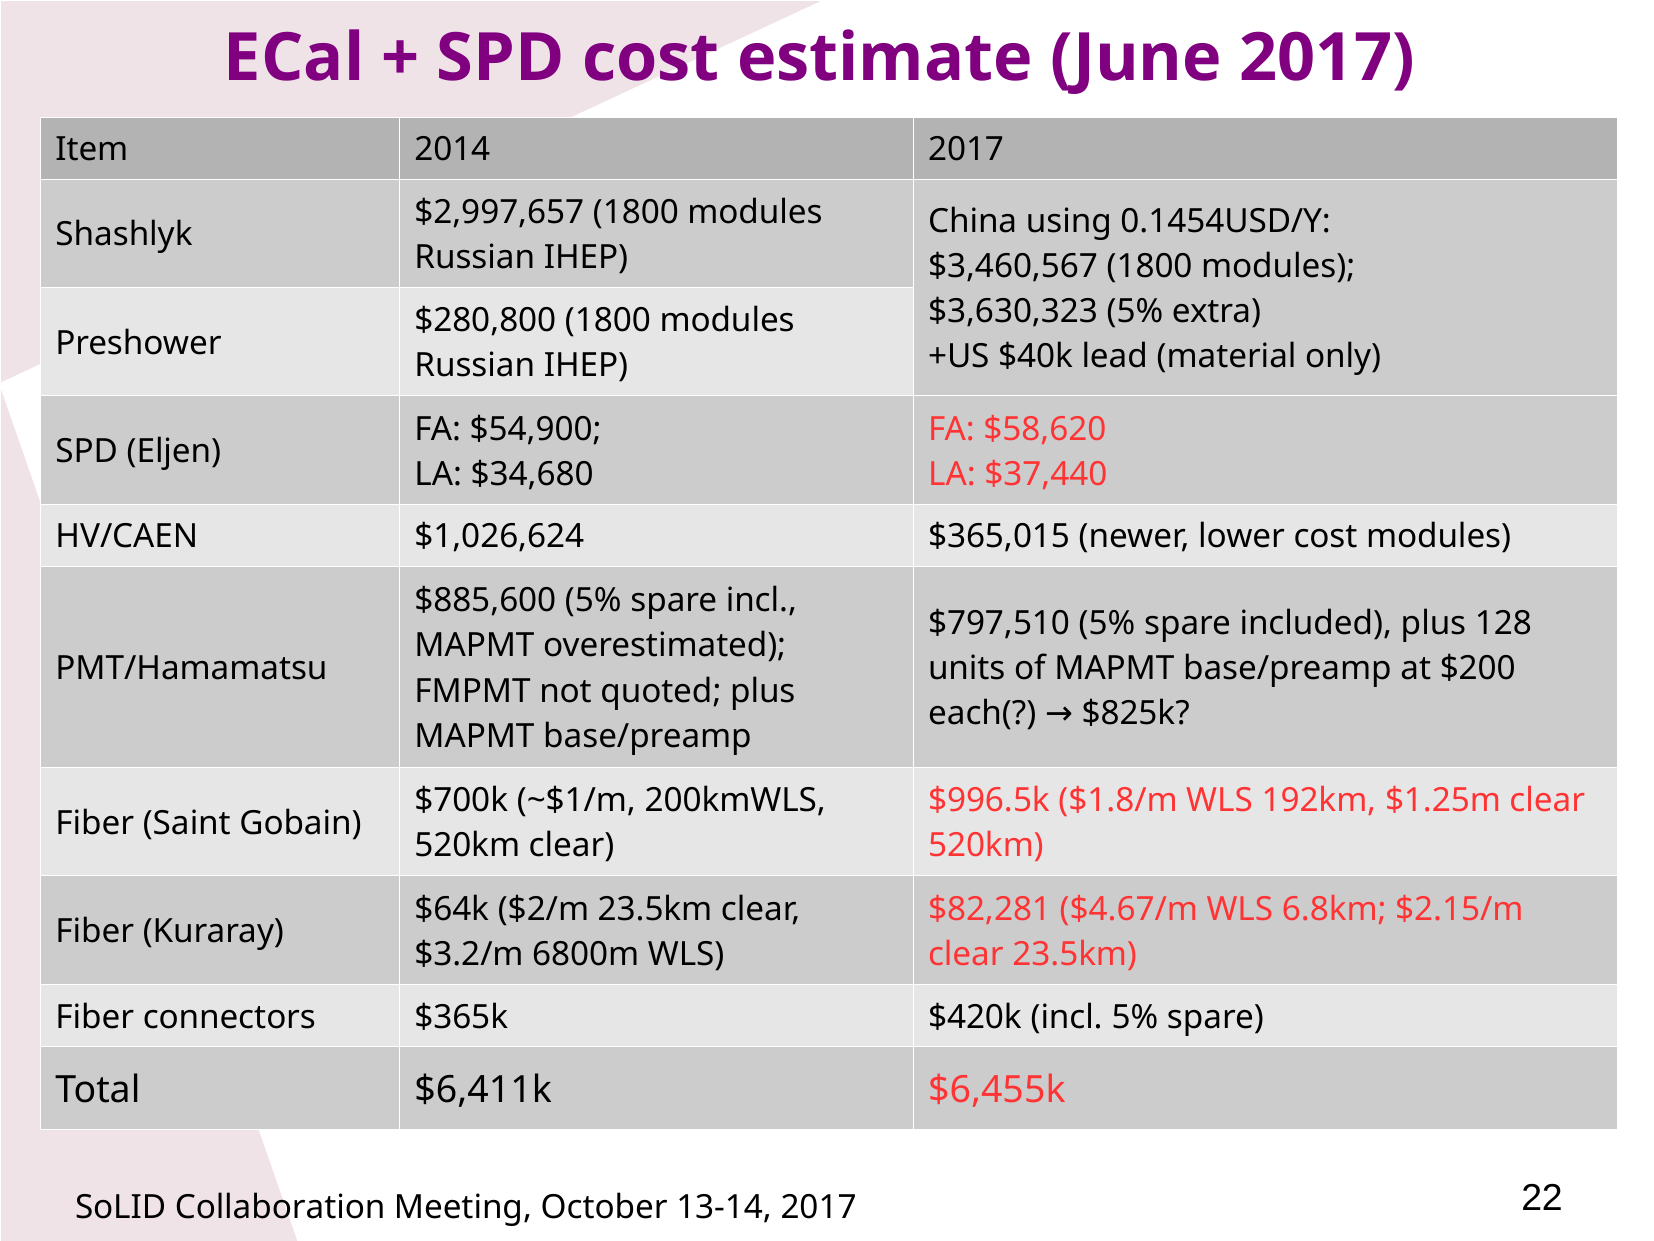

# ECal + SPD cost estimate (June 2017)
| Item | 2014 | 2017 |
| --- | --- | --- |
| Shashlyk | $2,997,657 (1800 modules Russian IHEP) | China using 0.1454USD/Y: $3,460,567 (1800 modules); $3,630,323 (5% extra) +US $40k lead (material only) |
| Preshower | $280,800 (1800 modules Russian IHEP) | |
| SPD (Eljen) | FA: $54,900; LA: $34,680 | FA: $58,620 LA: $37,440 |
| HV/CAEN | $1,026,624 | $365,015 (newer, lower cost modules) |
| PMT/Hamamatsu | $885,600 (5% spare incl., MAPMT overestimated); FMPMT not quoted; plus MAPMT base/preamp | $797,510 (5% spare included), plus 128 units of MAPMT base/preamp at $200 each(?) → $825k? |
| Fiber (Saint Gobain) | $700k (~$1/m, 200kmWLS, 520km clear) | $996.5k ($1.8/m WLS 192km, $1.25m clear 520km) |
| Fiber (Kuraray) | $64k ($2/m 23.5km clear, $3.2/m 6800m WLS) | $82,281 ($4.67/m WLS 6.8km; $2.15/m clear 23.5km) |
| Fiber connectors | $365k | $420k (incl. 5% spare) |
| Total | $6,411k | $6,455k |
22